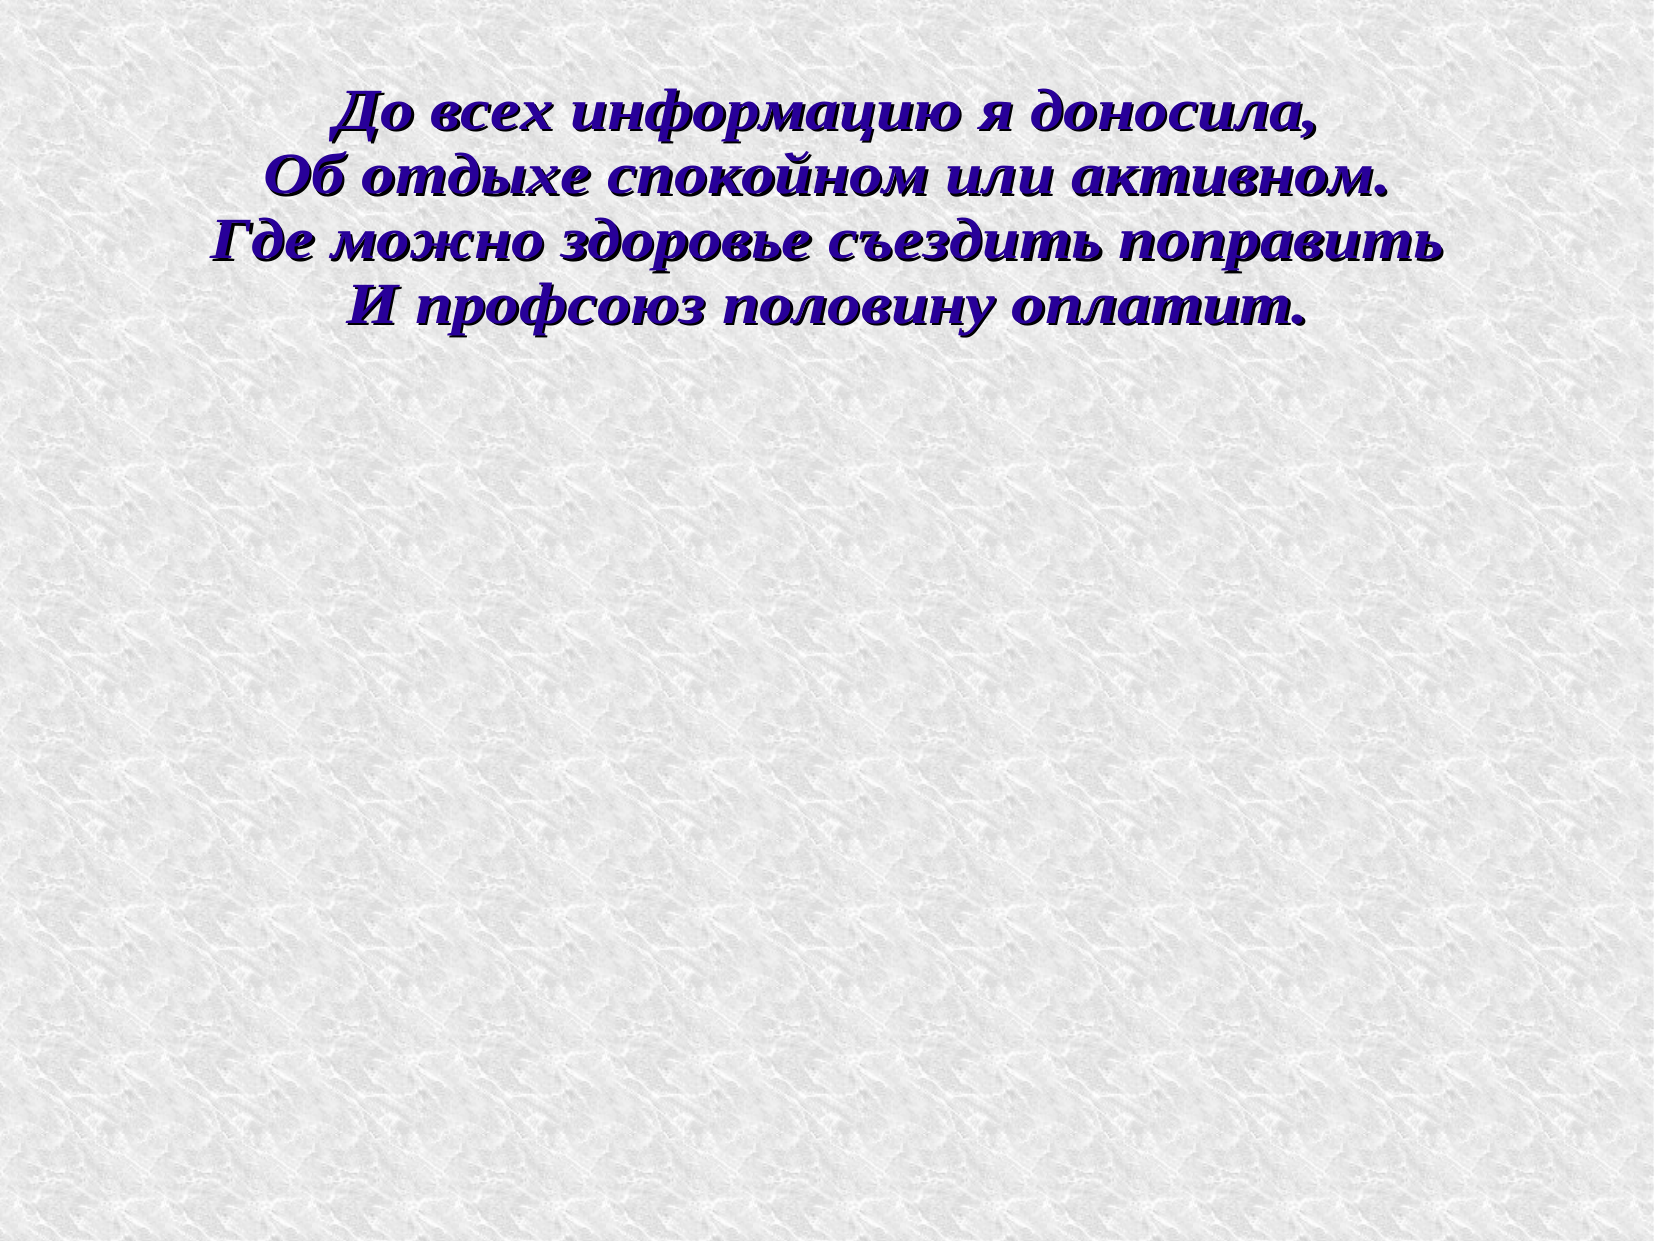

# До всех информацию я доносила, Об отдыхе спокойном или активном. Где можно здоровье съездить поправить И профсоюз половину оплатит.